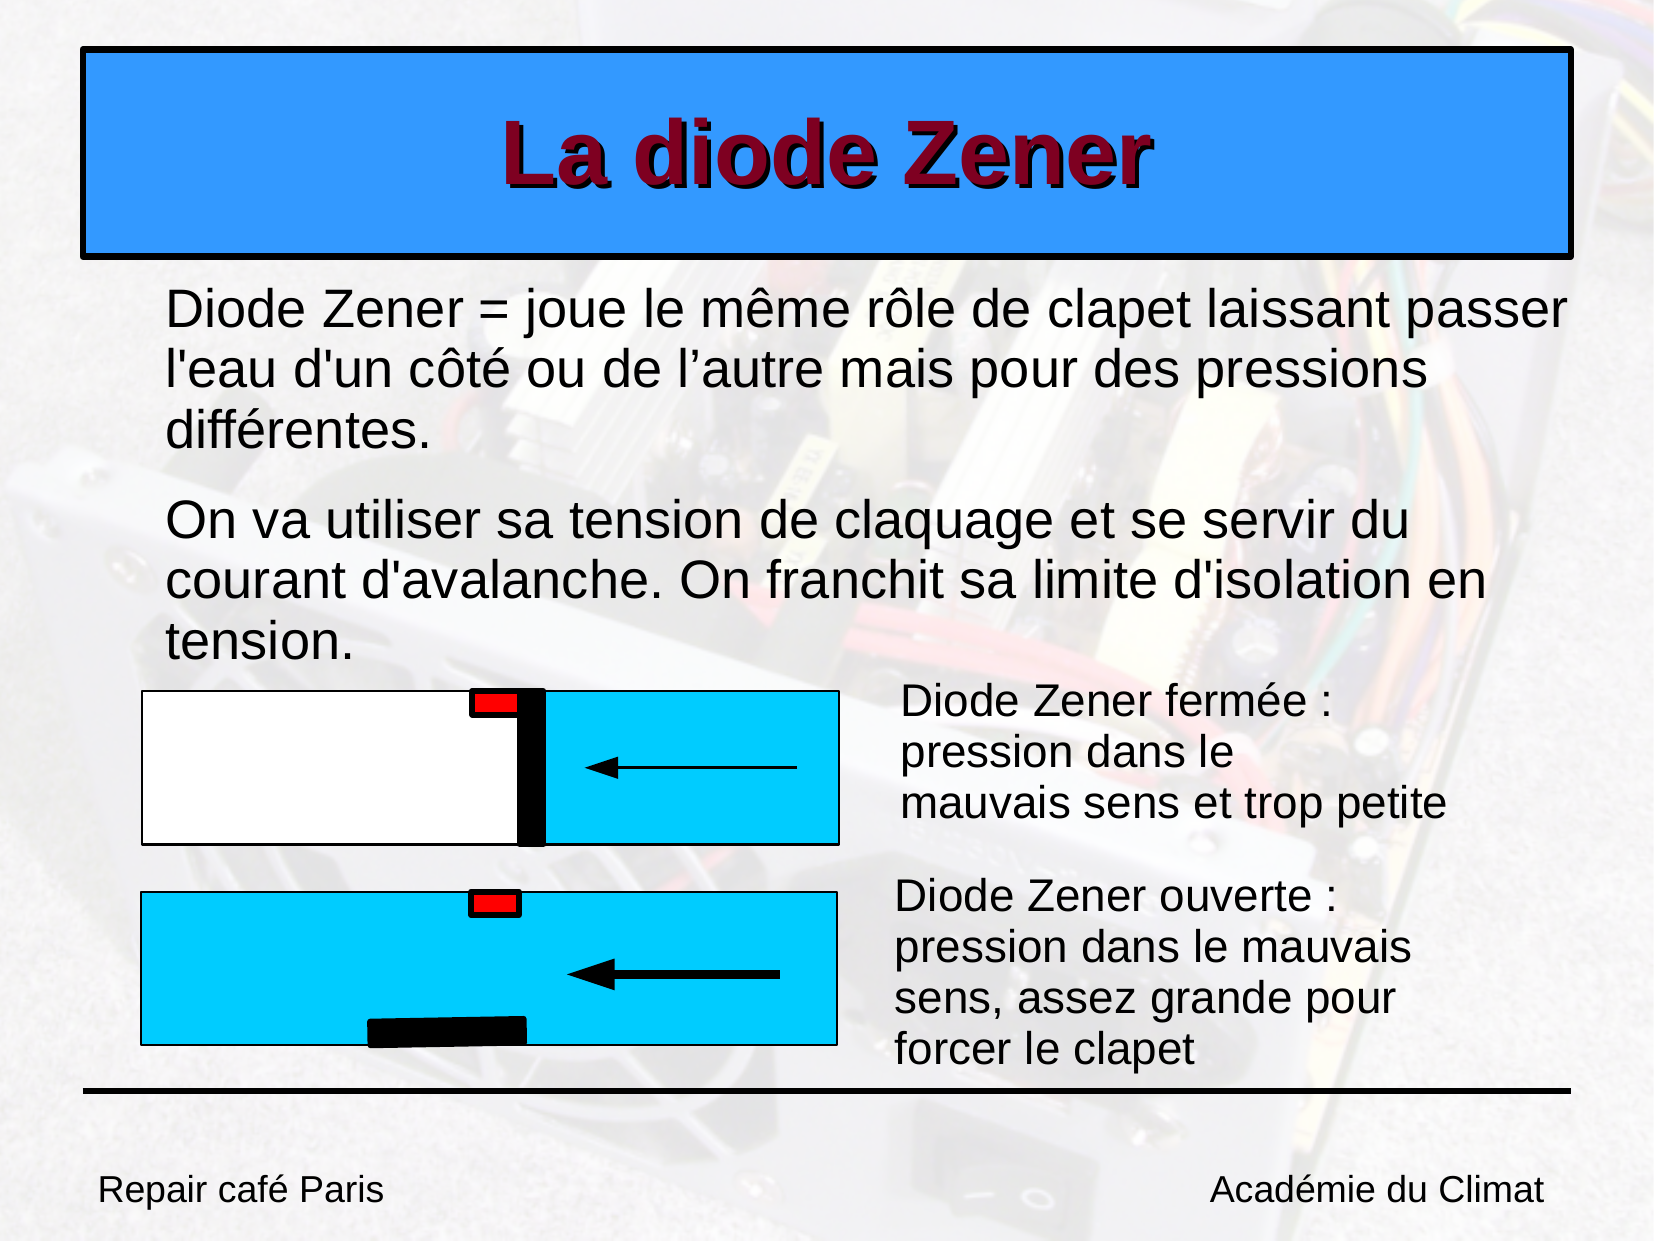

# La diode Zener
Diode Zener = joue le même rôle de clapet laissant passer l'eau d'un côté ou de l’autre mais pour des pressions différentes.
On va utiliser sa tension de claquage et se servir du courant d'avalanche. On franchit sa limite d'isolation en tension.
Diode Zener fermée :
pression dans le
mauvais sens et trop petite
Diode Zener ouverte :
pression dans le mauvais
sens, assez grande pour
forcer le clapet
Repair café Paris	Académie du Climat